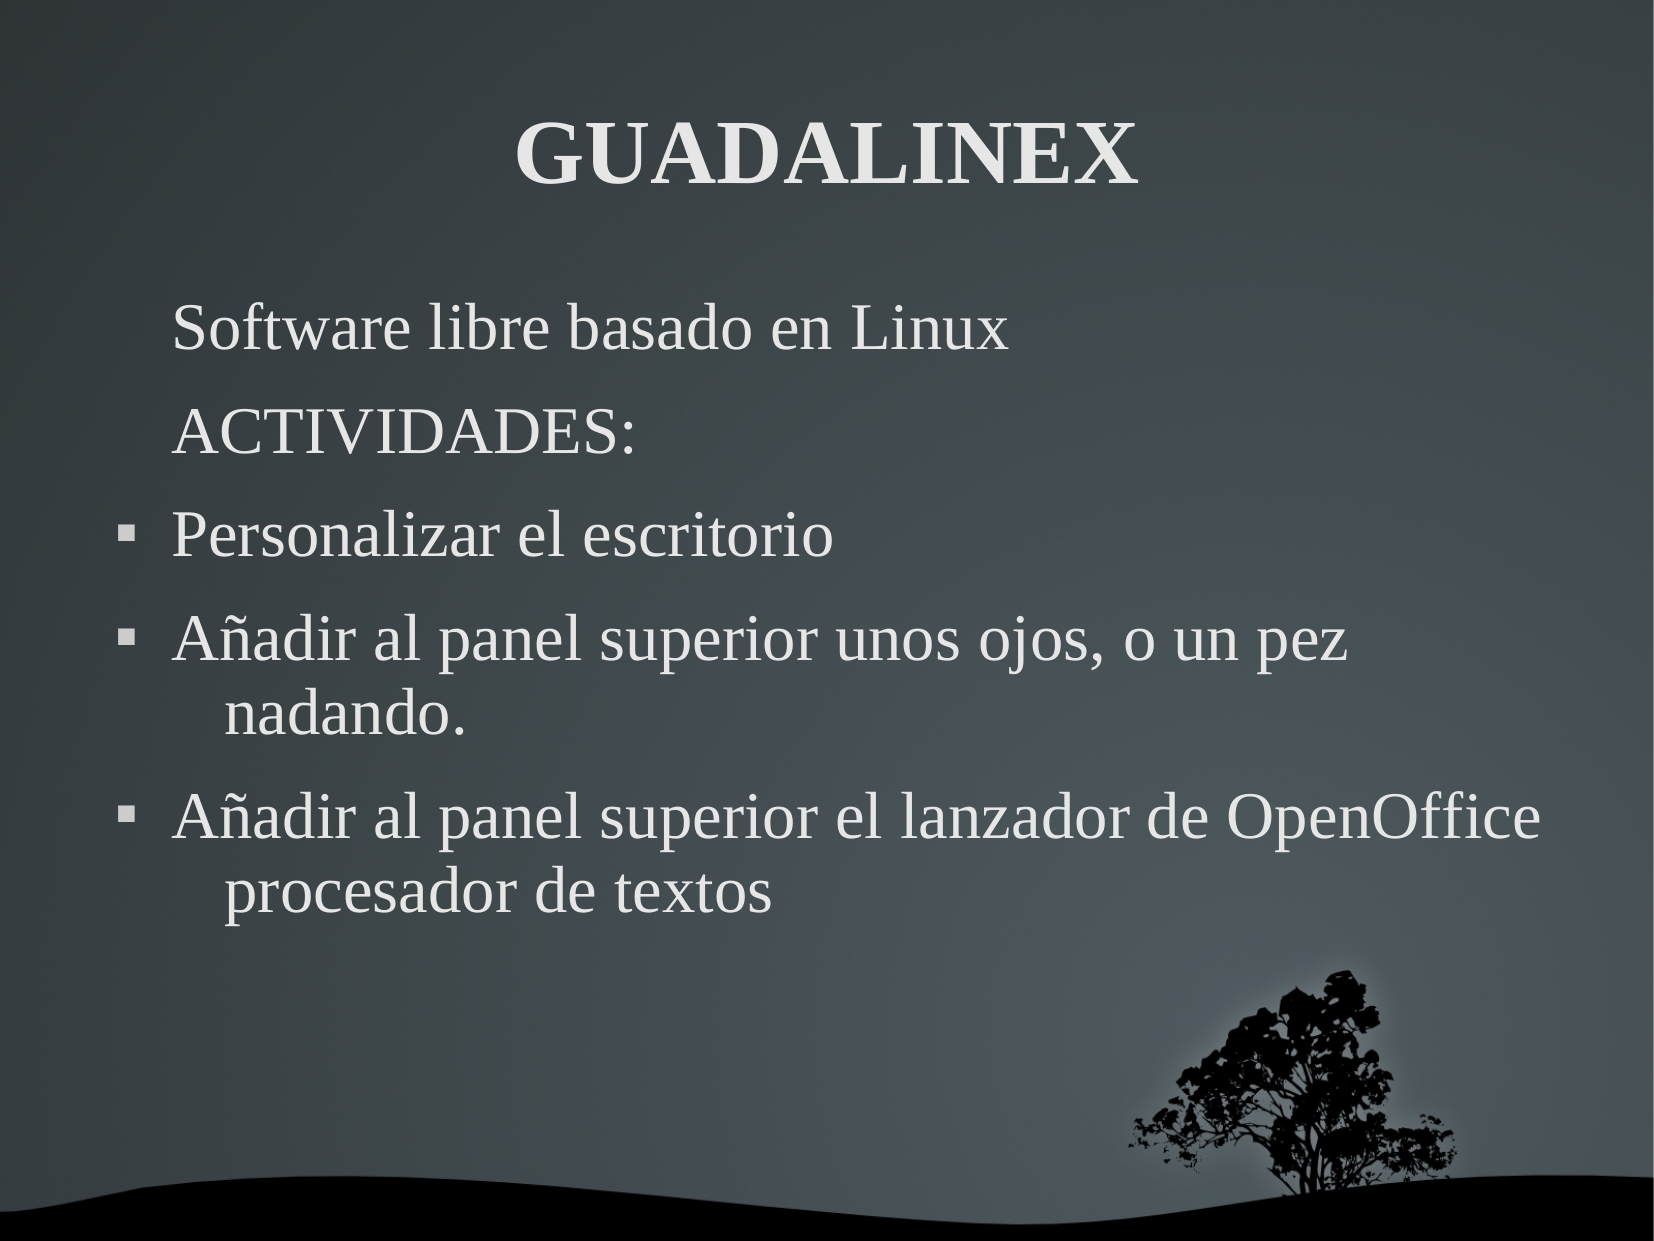

# GUADALINEX
Software libre basado en Linux
ACTIVIDADES:
Personalizar el escritorio
Añadir al panel superior unos ojos, o un pez nadando.
Añadir al panel superior el lanzador de OpenOffice procesador de textos